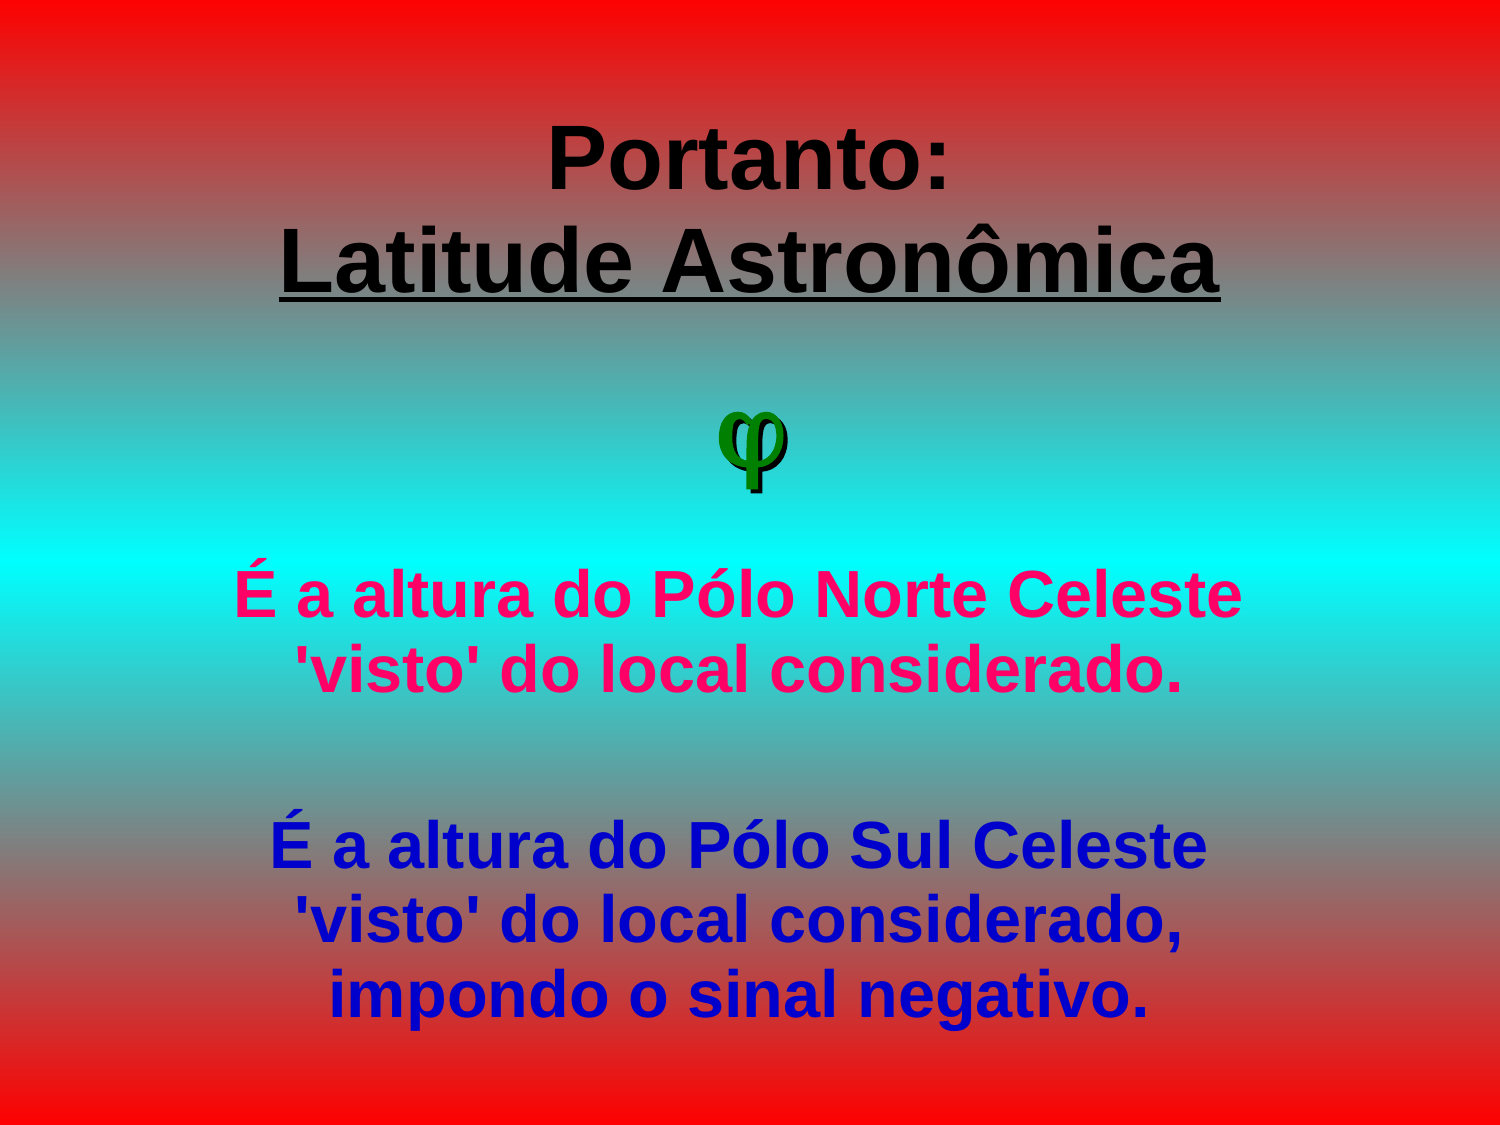

# Portanto: Latitude Astronômica

É a altura do Pólo Norte Celeste 'visto' do local considerado.
É a altura do Pólo Sul Celeste 'visto' do local considerado, impondo o sinal negativo.